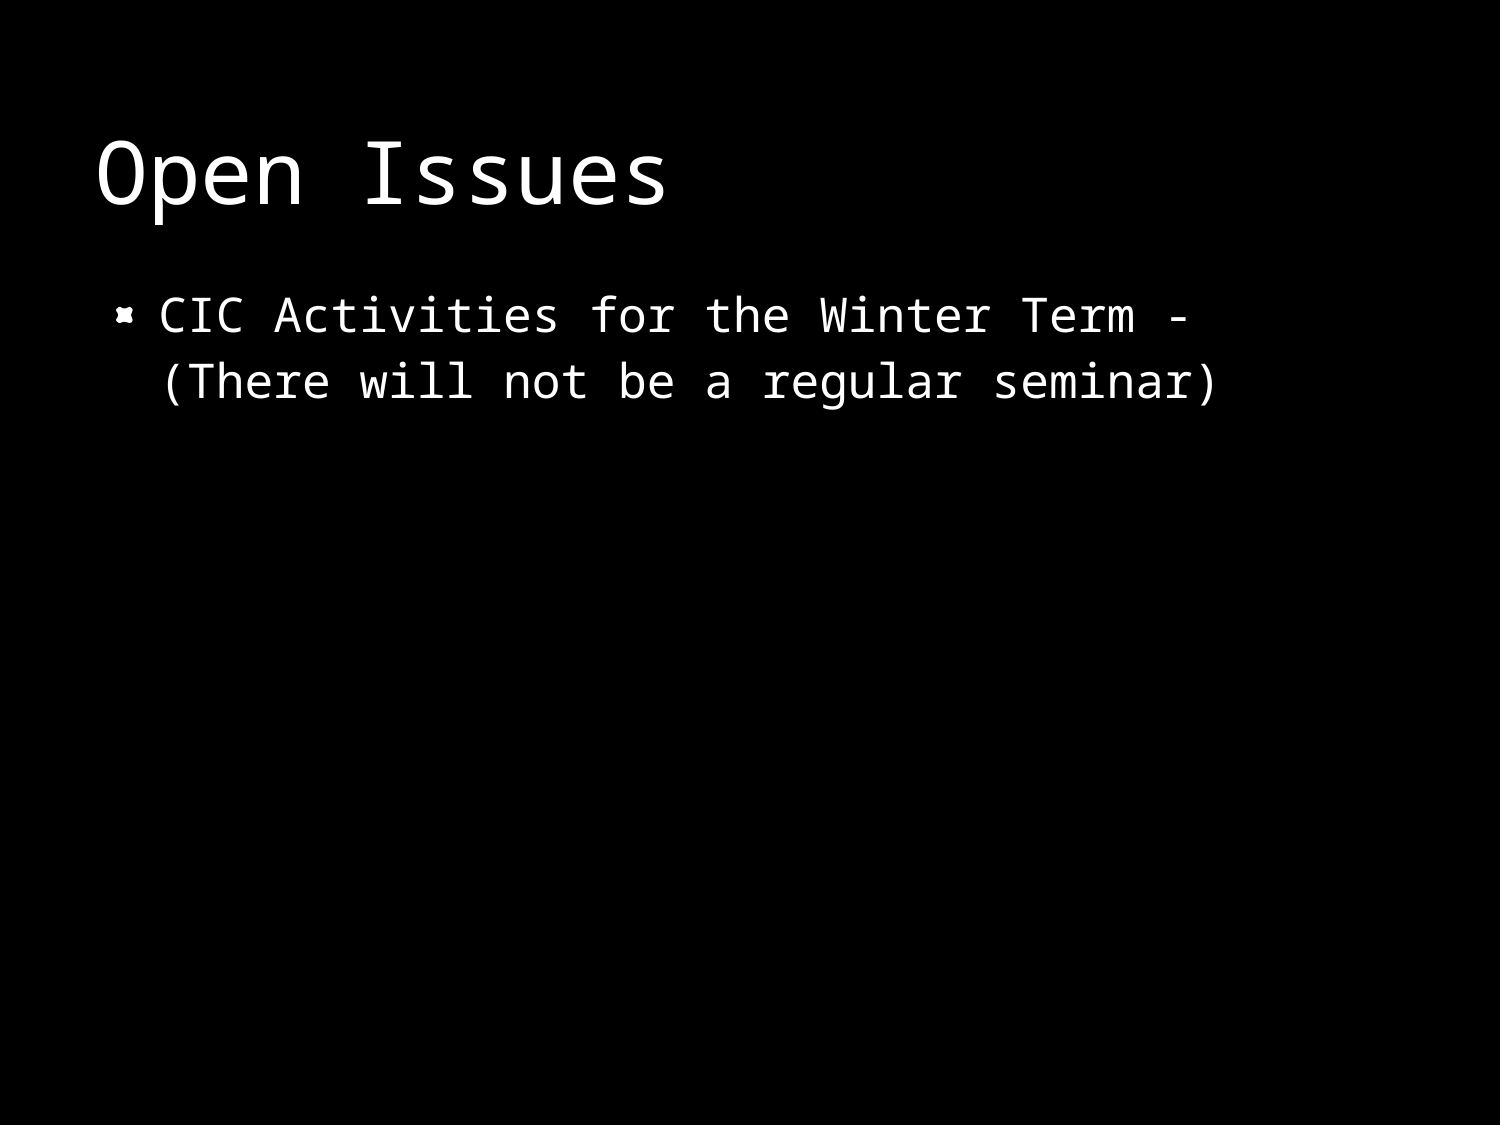

# Open Issues
CIC Activities for the Winter Term - (There will not be a regular seminar)